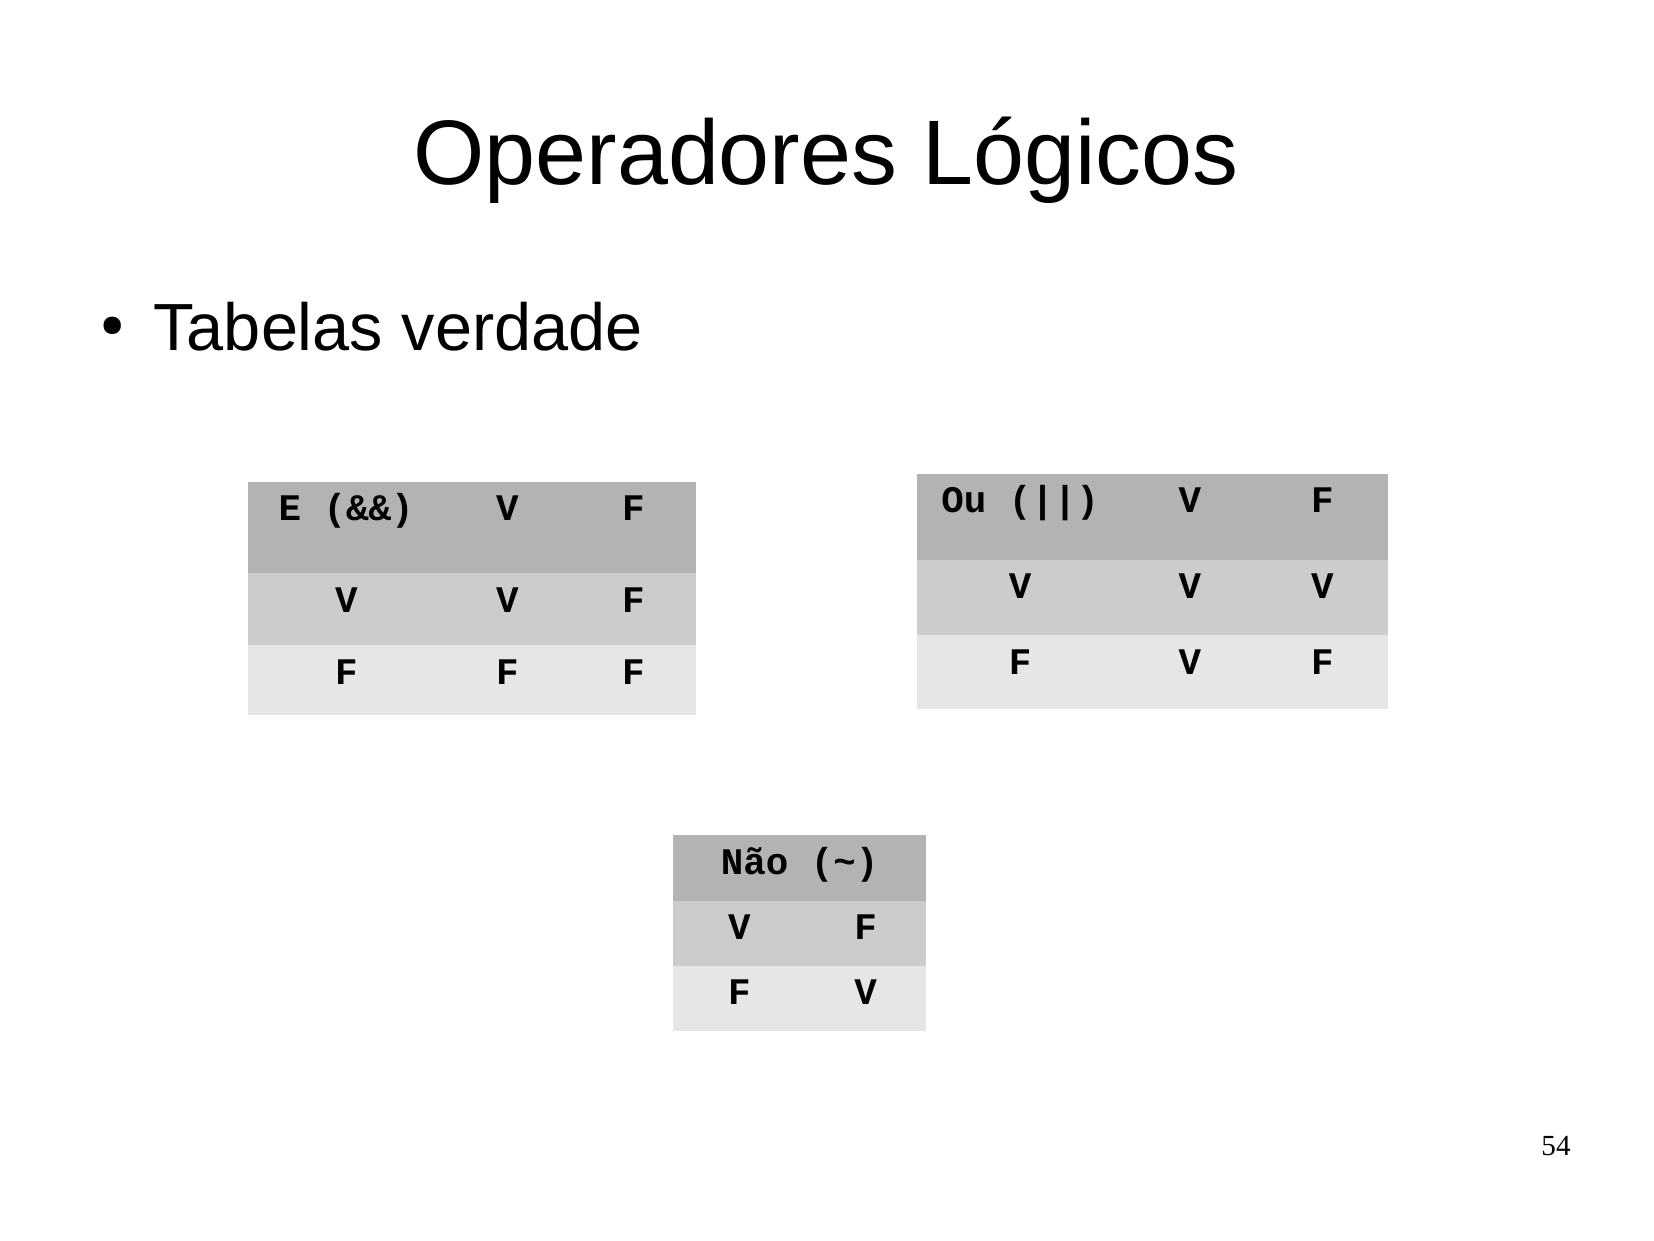

# Operadores Lógicos
Tabelas verdade
| Ou (||) | V | F |
| --- | --- | --- |
| V | V | V |
| F | V | F |
| E (&&) | V | F |
| --- | --- | --- |
| V | V | F |
| F | F | F |
| Não (~) | |
| --- | --- |
| V | F |
| F | V |
54